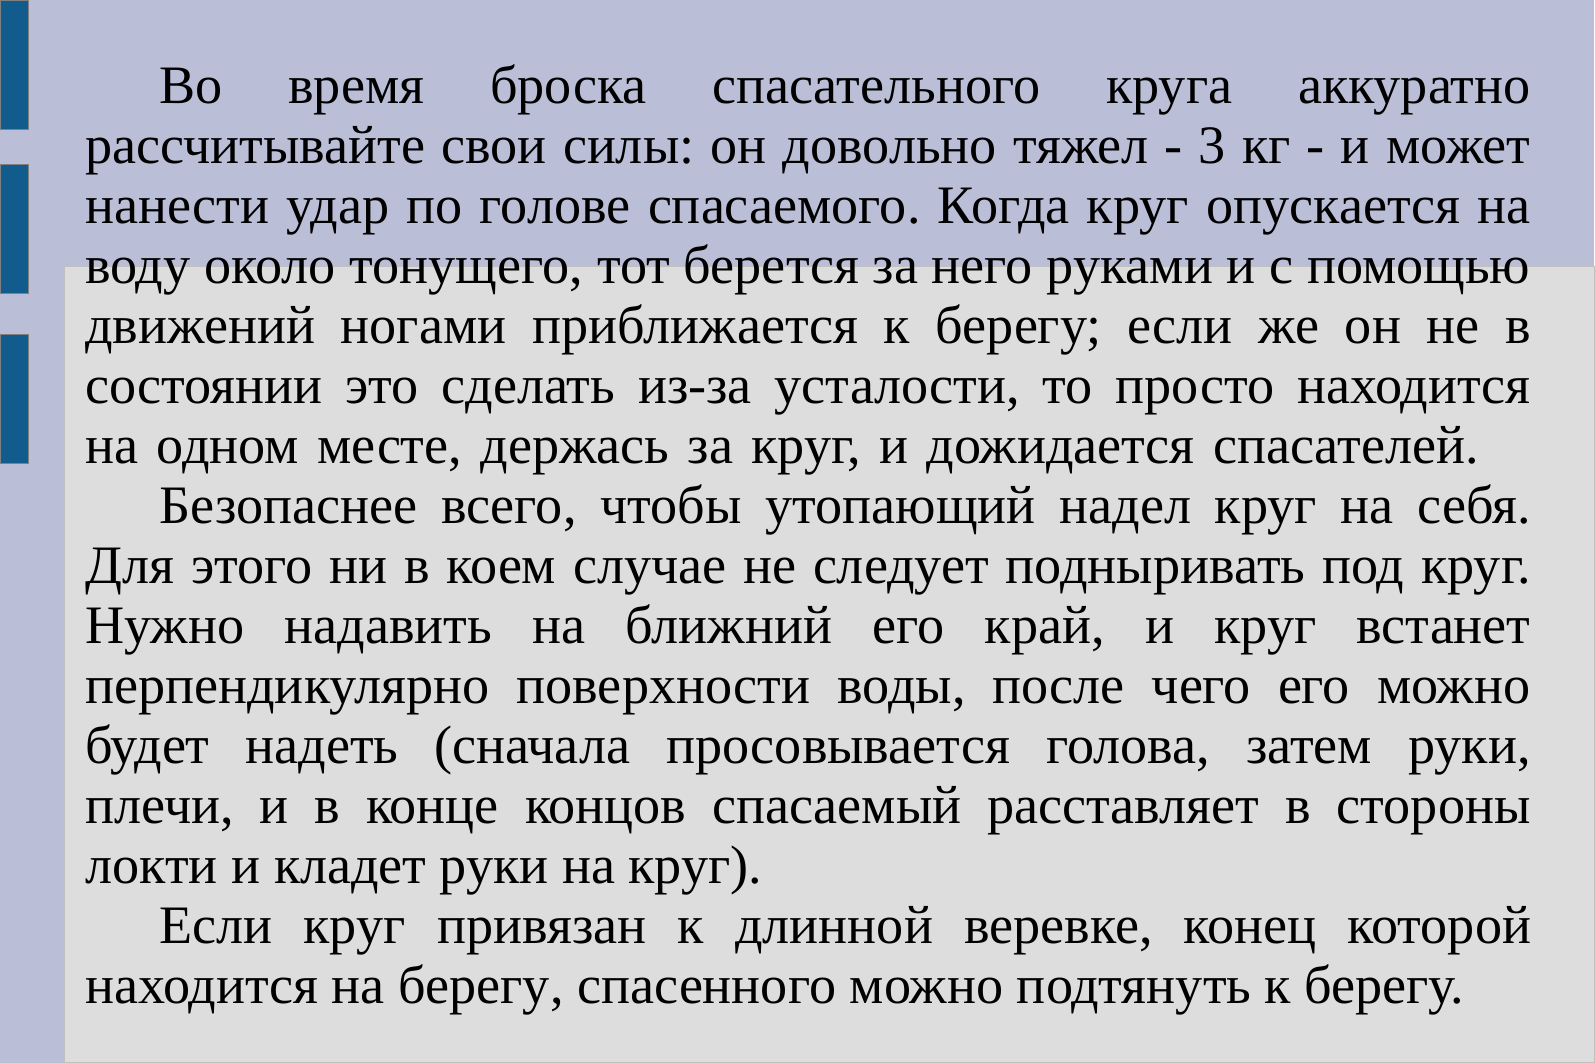

Во время броска спасательного круга аккуратно рассчитывайте свои силы: он довольно тяжел - 3 кг - и может нанести удар по голове спасаемого. Когда круг опускается на воду около тонущего, тот берется за него руками и с помощью движений ногами приближается к берегу; если же он не в состоянии это сделать из-за усталости, то просто находится на одном месте, держась за круг, и дожидается спасателей. 		Безопаснее всего, чтобы утопающий надел круг на себя. Для этого ни в коем случае не следует подныривать под круг. Нужно надавить на ближний его край, и круг встанет перпендикулярно поверхности воды, после чего его можно будет надеть (сначала просовывается голова, затем руки, плечи, и в конце концов спасаемый расставляет в стороны локти и кладет руки на круг).
	Если круг привязан к длинной веревке, конец которой находится на берегу, спасенного можно подтянуть к берегу.